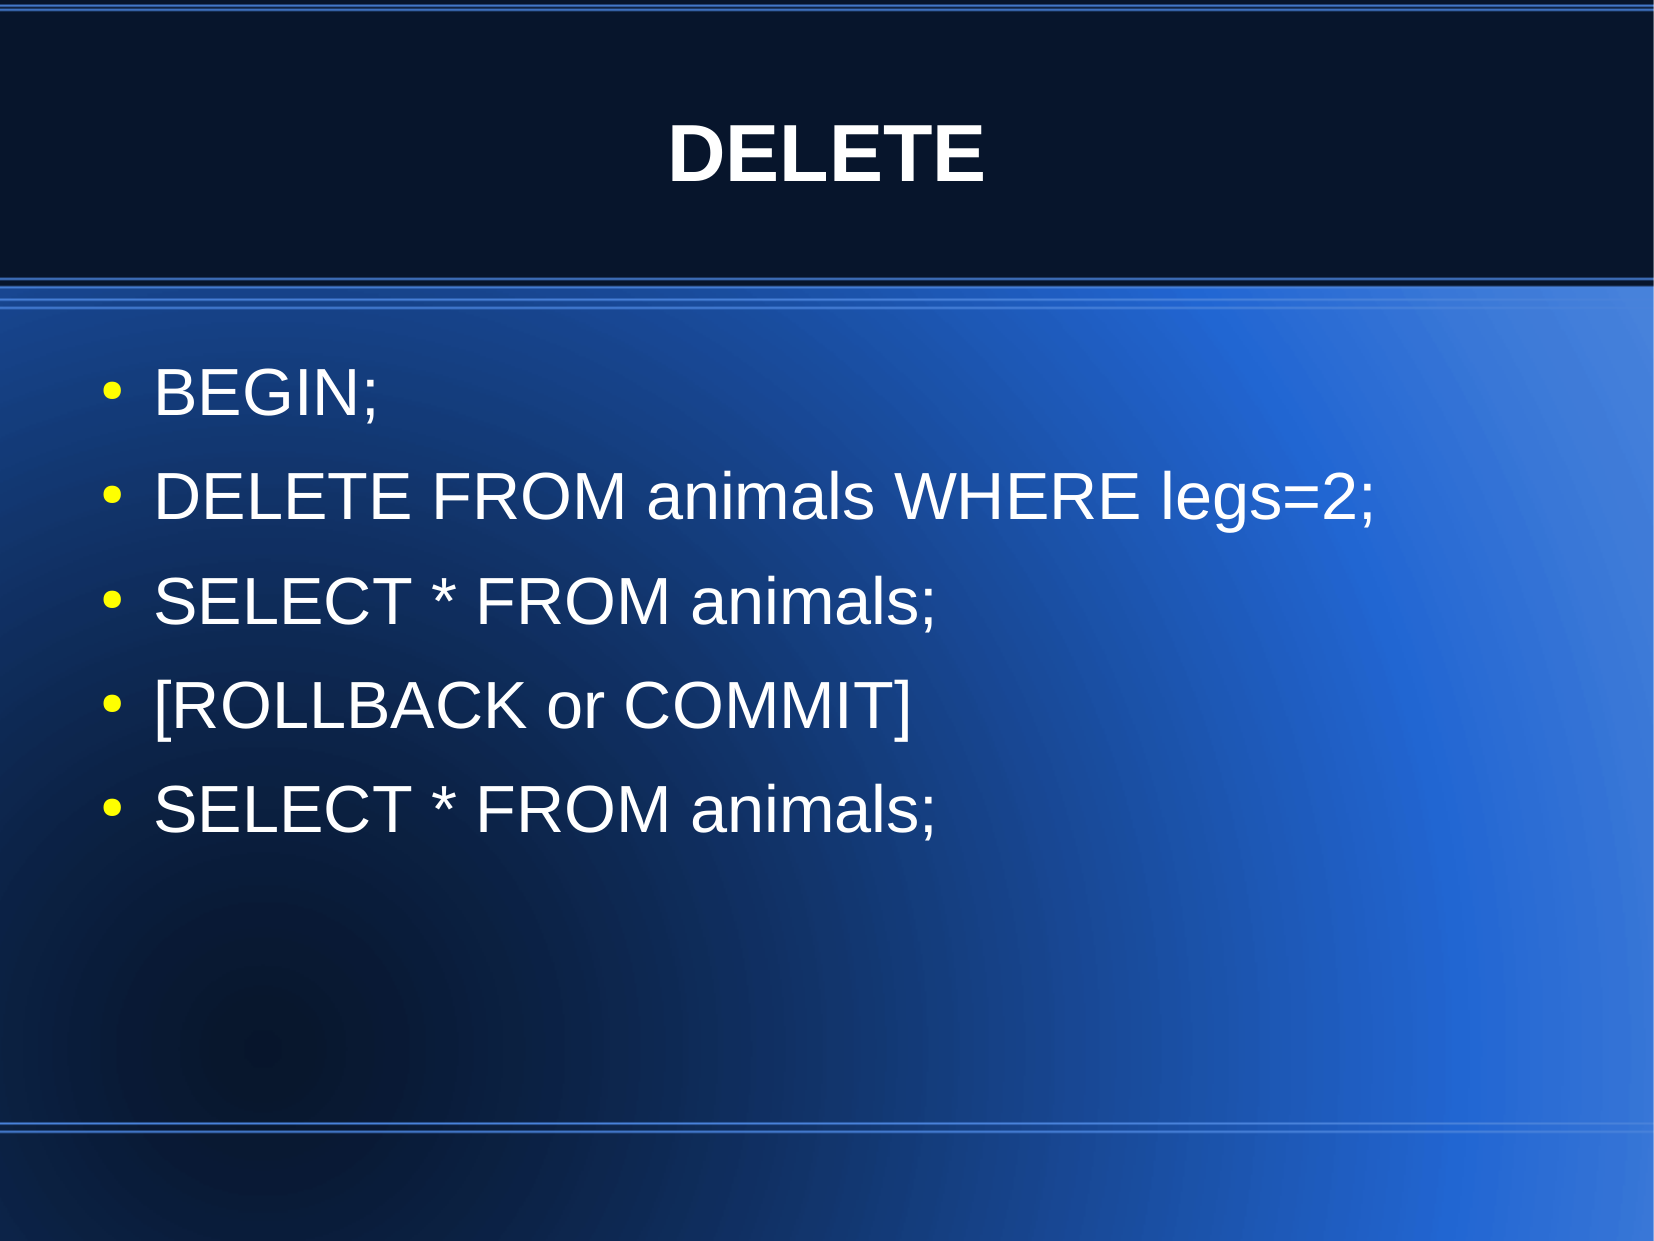

# DELETE
BEGIN;
DELETE FROM animals WHERE legs=2;
SELECT * FROM animals;
[ROLLBACK or COMMIT]
SELECT * FROM animals;